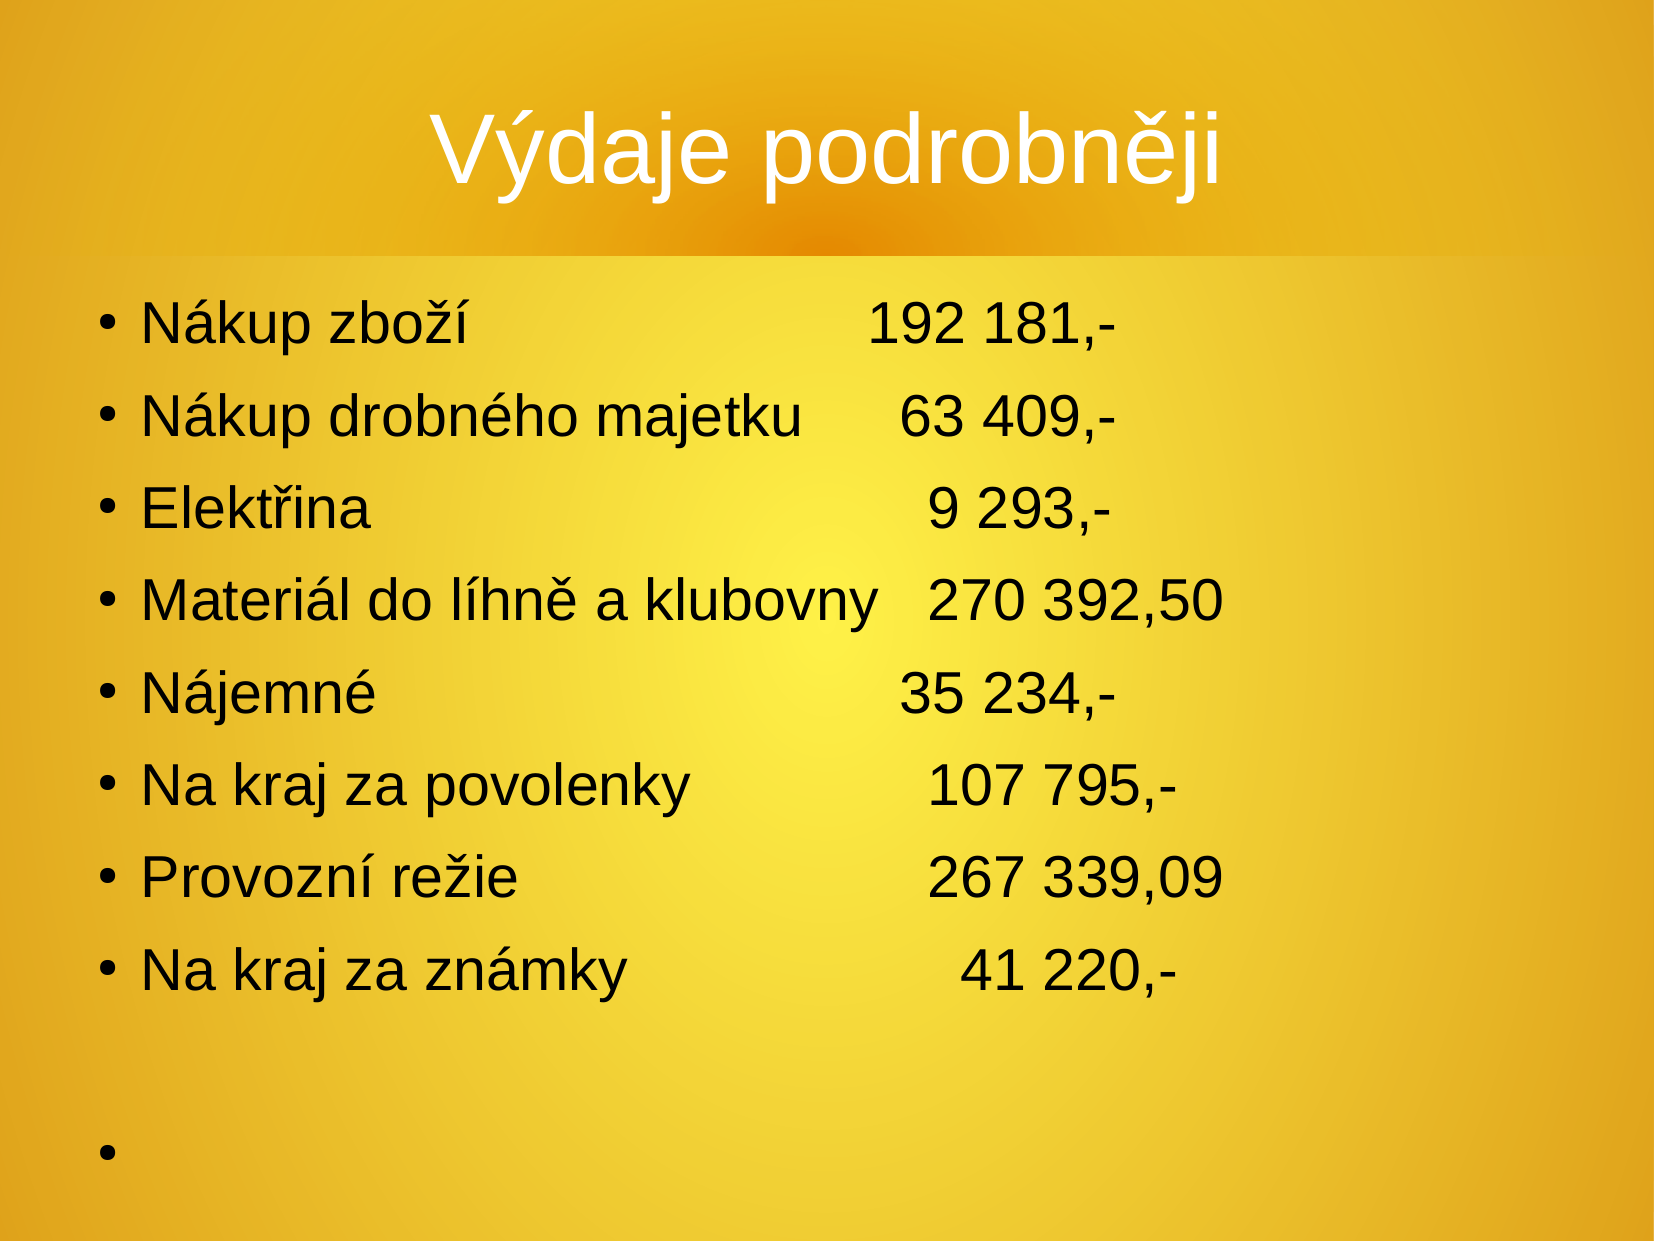

# Výdaje podrobněji
Nákup zboží							192 181,-
Nákup drobného majetku		 63 409,-
Elektřina										9 293,-
Materiál do líhně a klubovny	270 392,50
Nájemné									 35 234,-
Na kraj za povolenky				107 795,-
Provozní režie							267 339,09
Na kraj za známky					 41 220,-